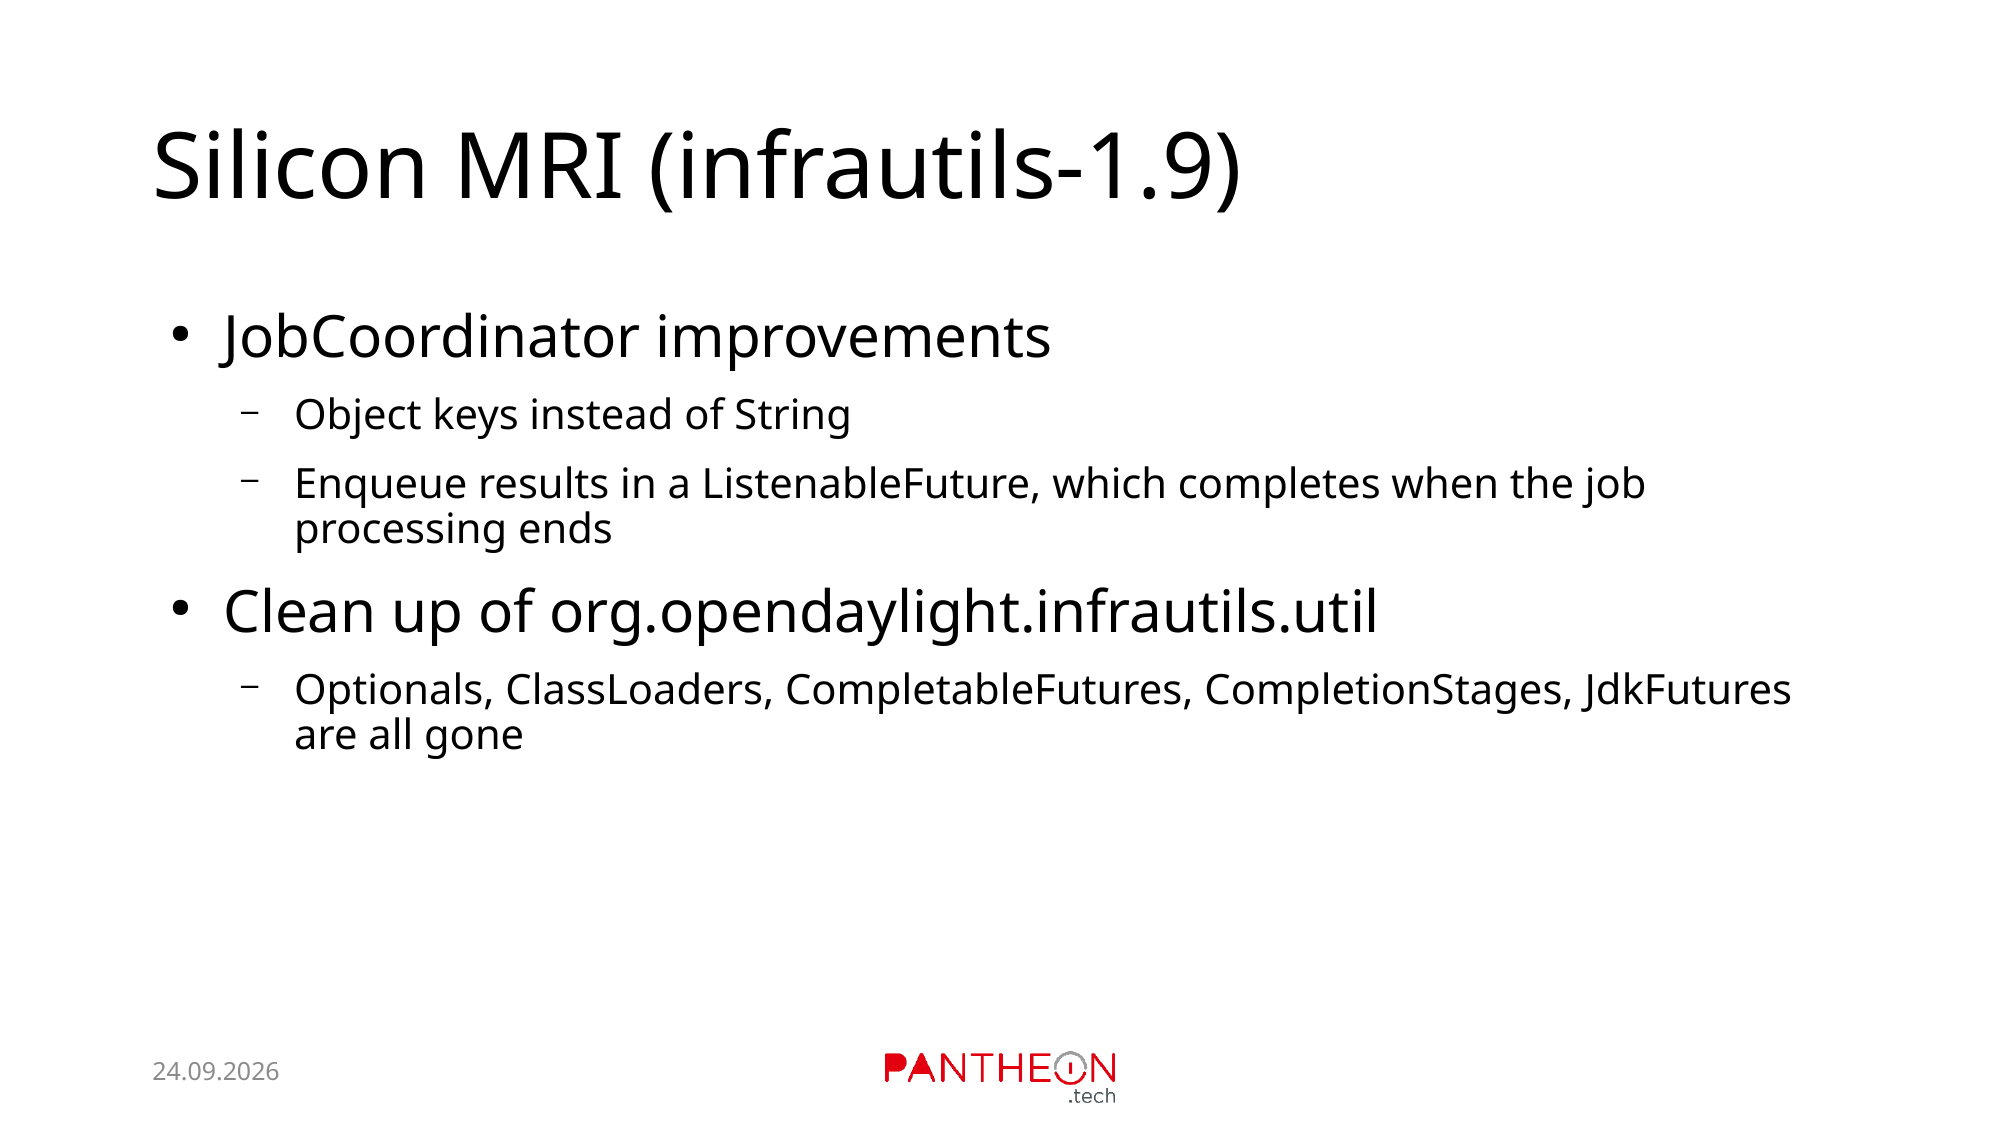

# Silicon MRI (infrautils-1.9)
JobCoordinator improvements
Object keys instead of String
Enqueue results in a ListenableFuture, which completes when the job processing ends
Clean up of org.opendaylight.infrautils.util
Optionals, ClassLoaders, CompletableFutures, CompletionStages, JdkFutures are all gone